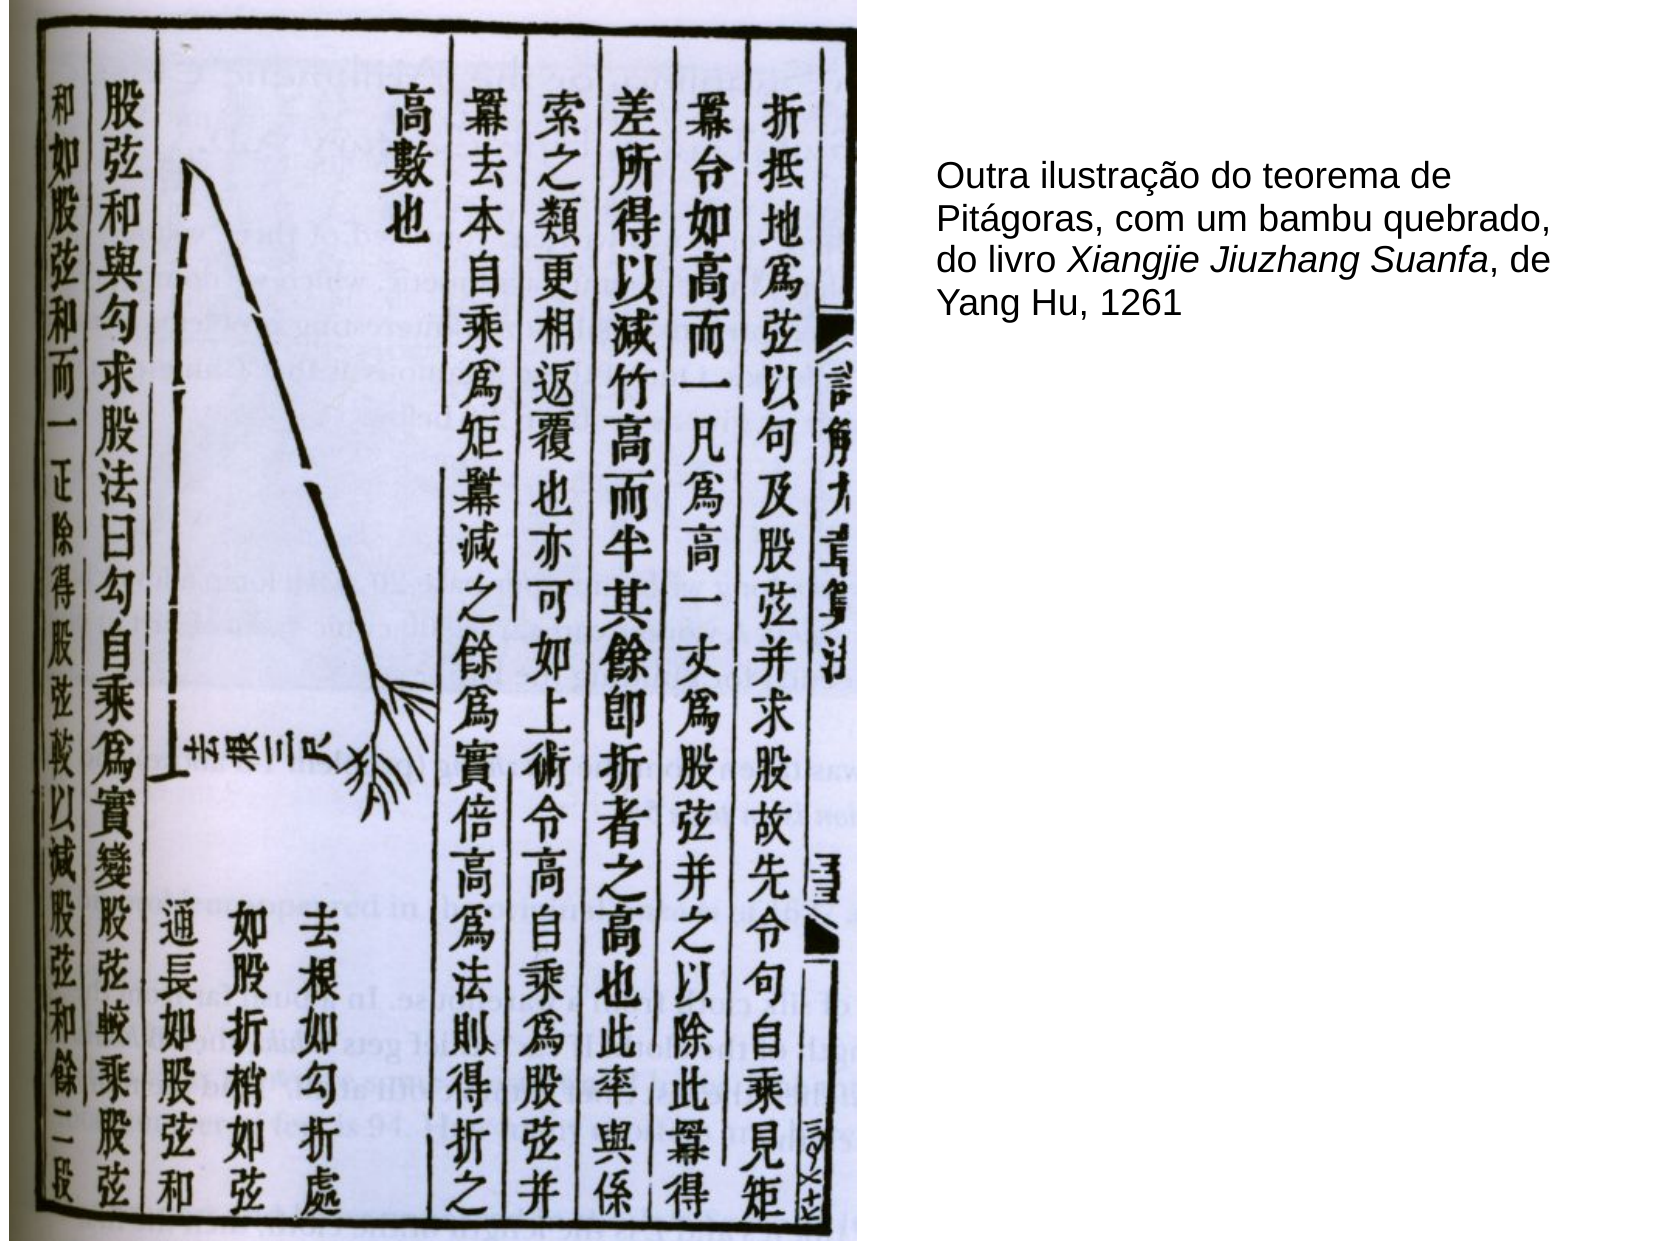

Outra ilustração do teorema de
Pitágoras, com um bambu quebrado,
do livro Xiangjie Jiuzhang Suanfa, de
Yang Hu, 1261